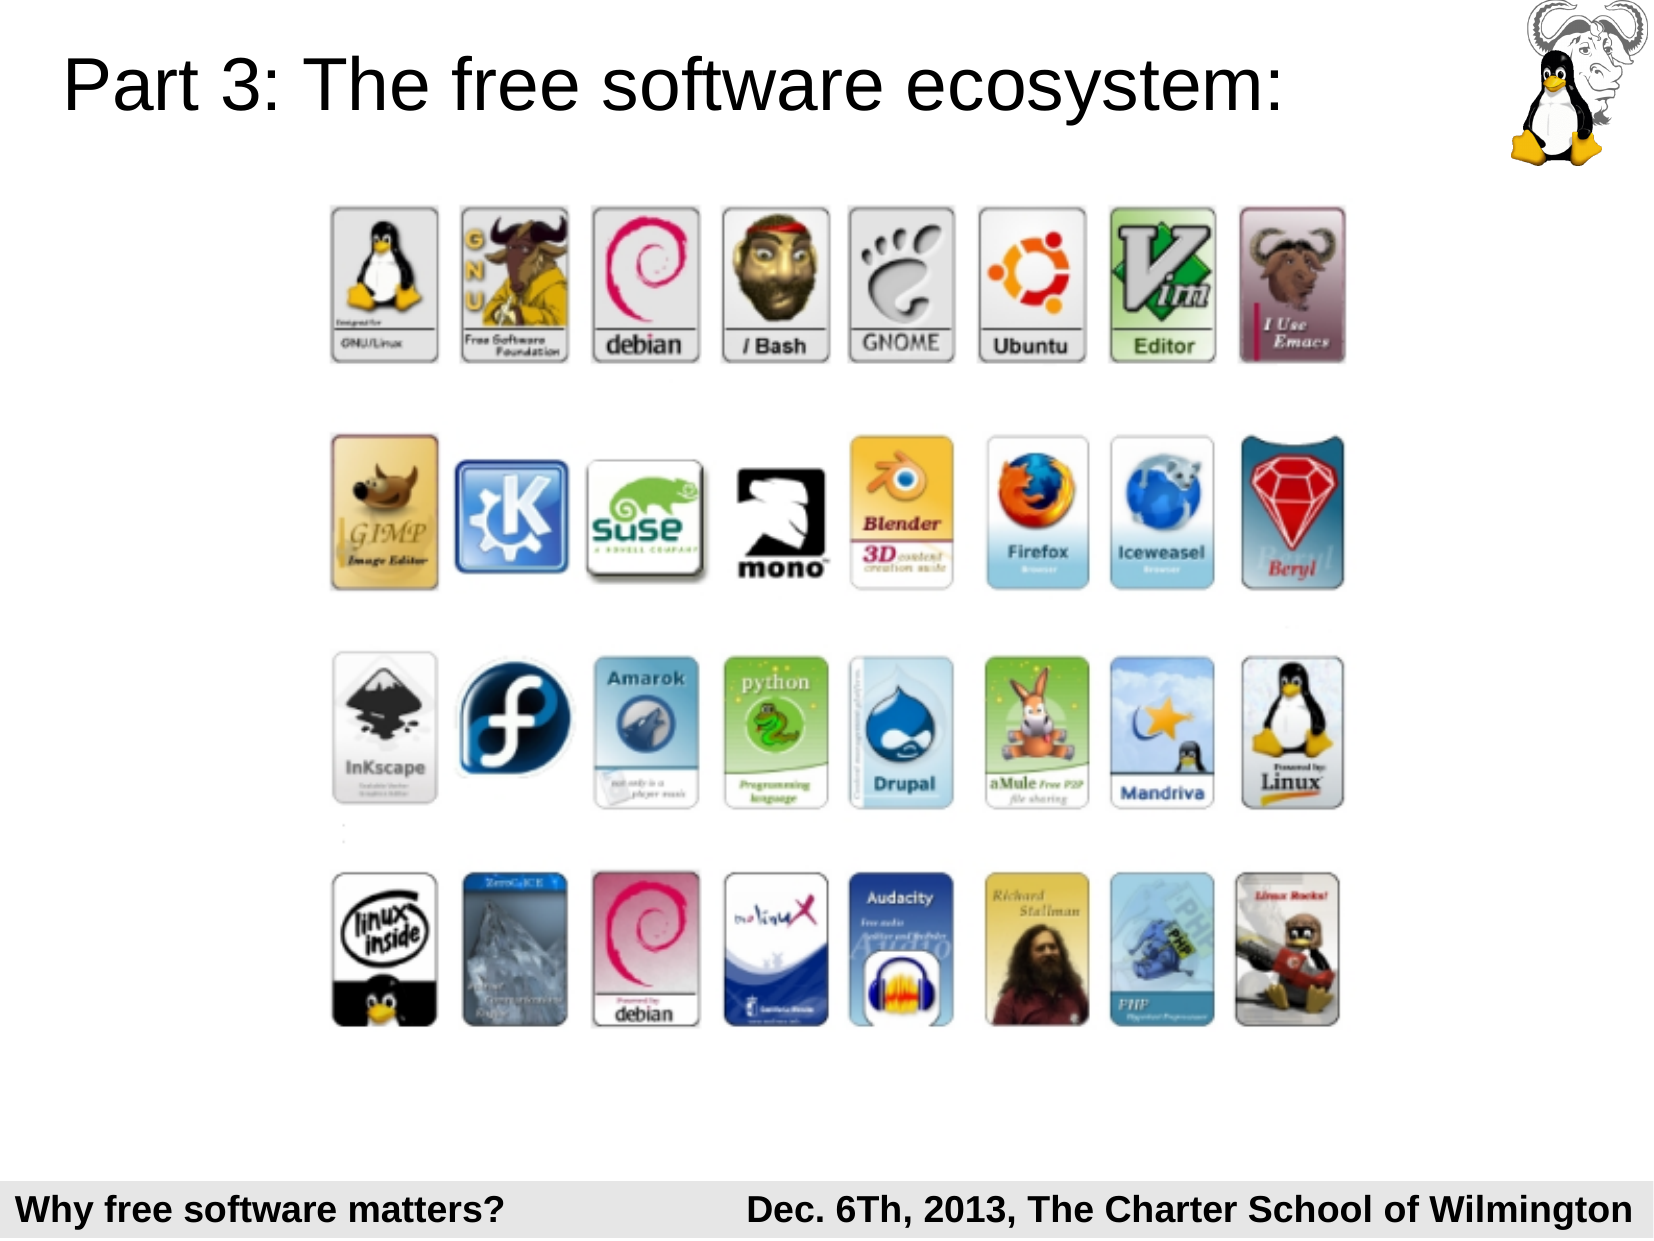

Part 3: The free software ecosystem:
Why free software matters? Dec. 6Th, 2013, The Charter School of Wilmington